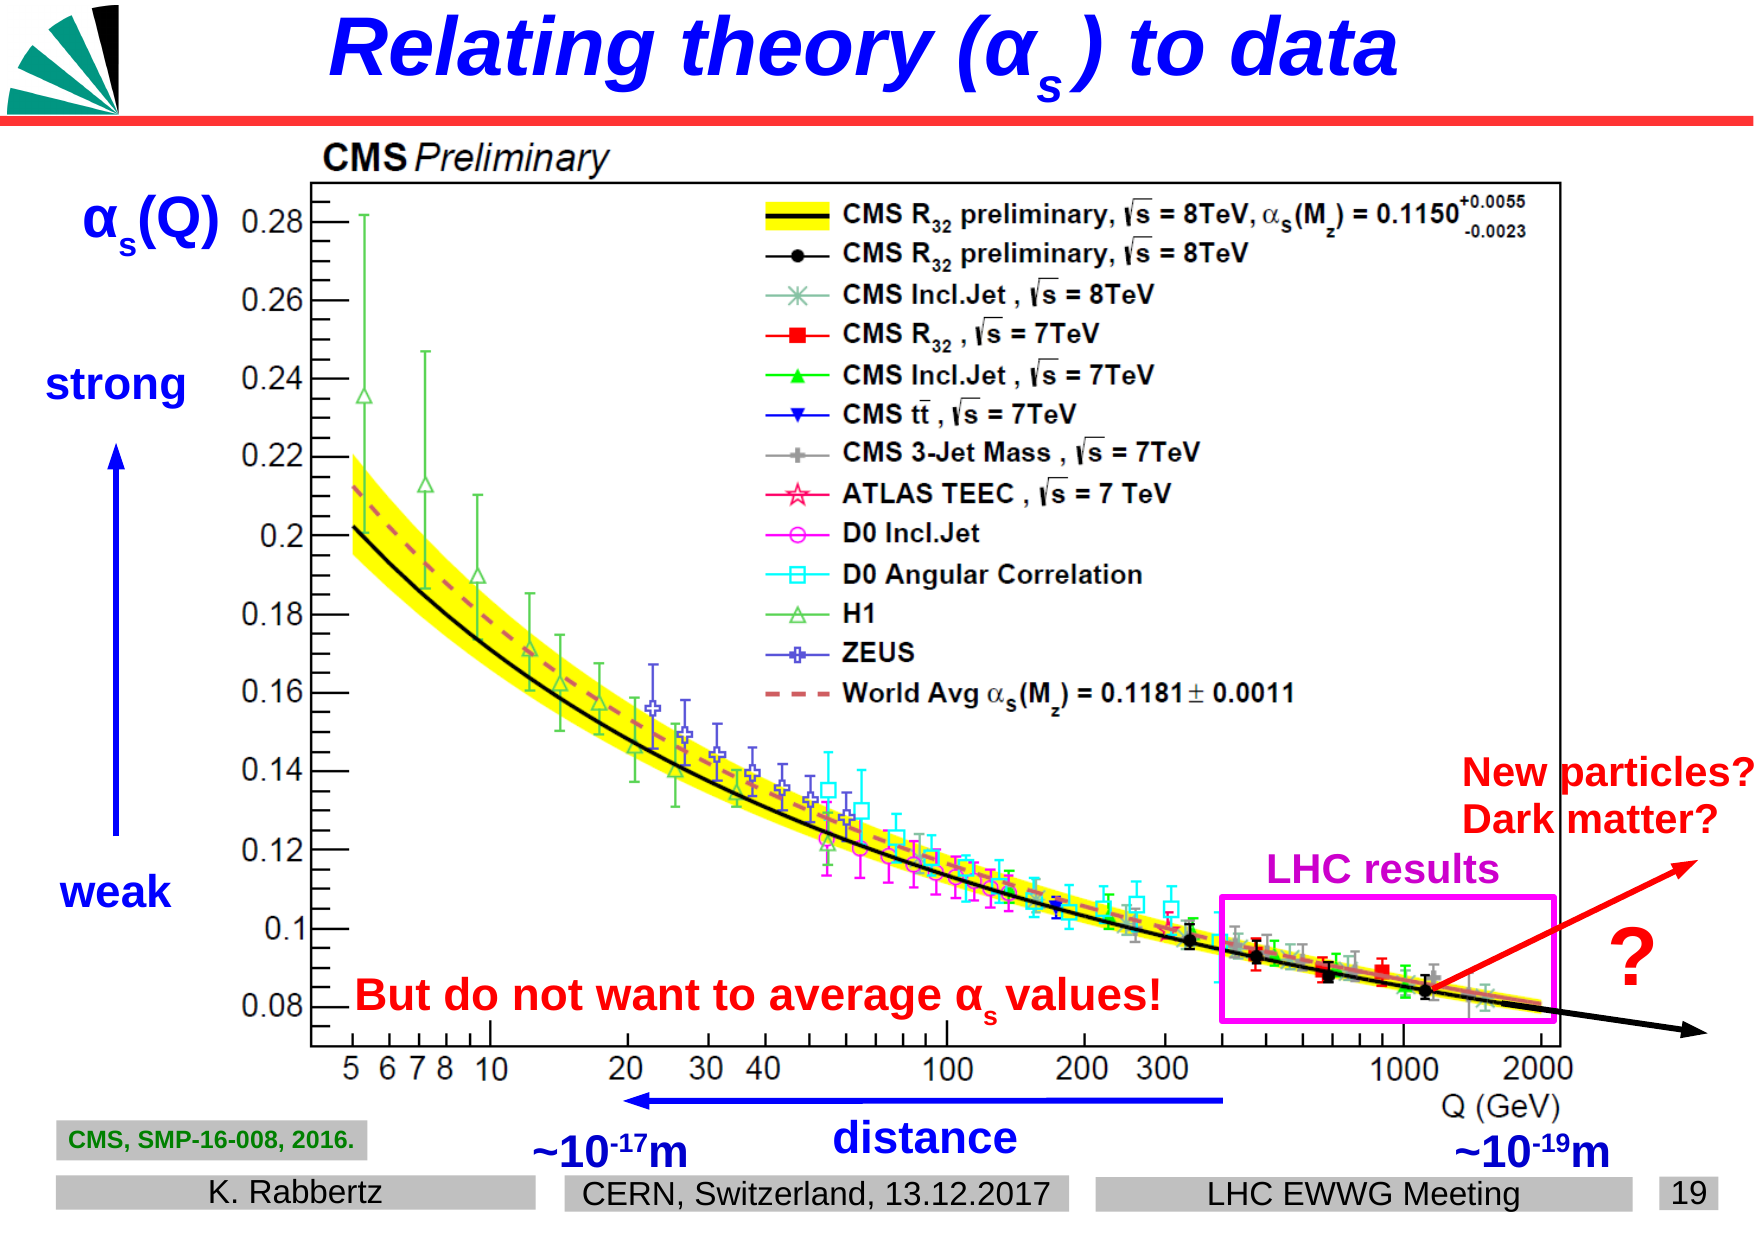

# Relating theory (αs ) to data
αs(Q)
strong
New particles?
Dark matter?
LHC results
weak
?
But do not want to average αs values!
distance
~10-17m
~10-19m
CMS, SMP-16-008, 2016.